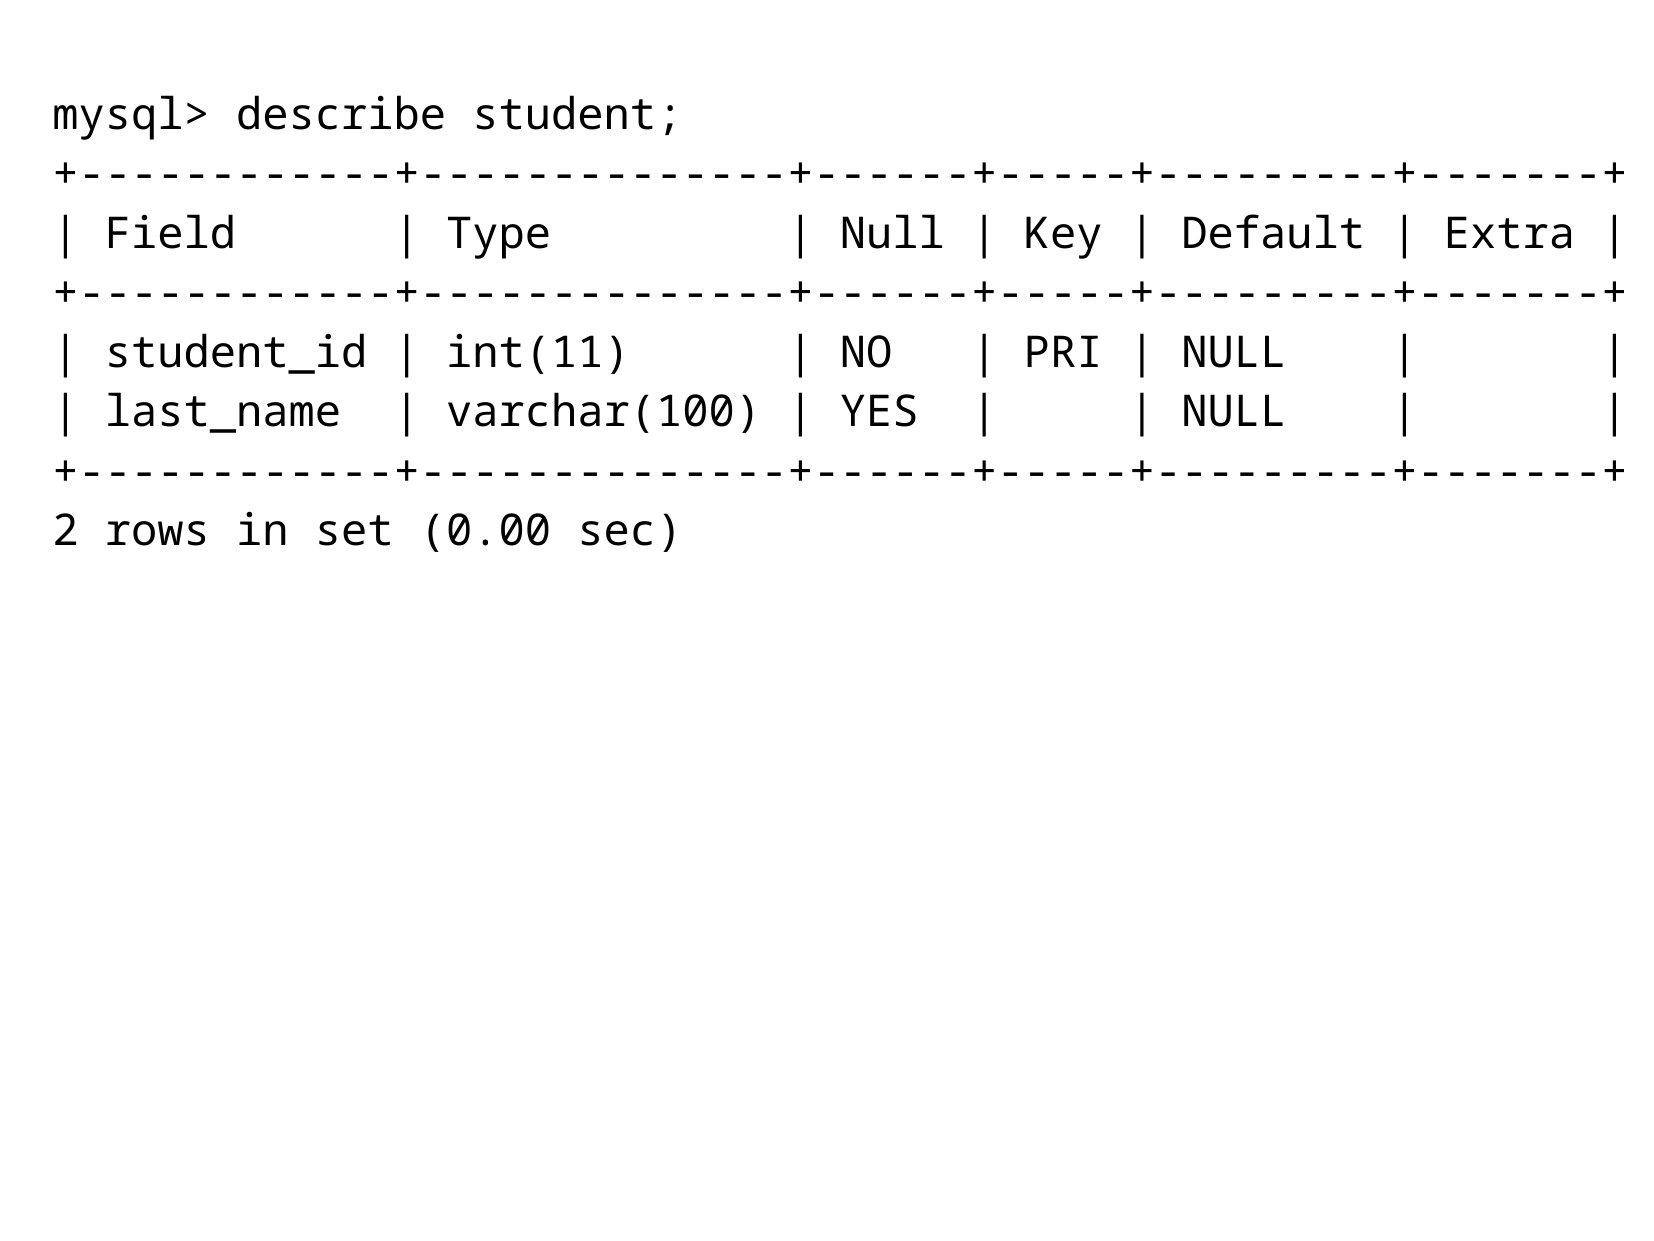

mysql> describe student;
+------------+--------------+------+-----+---------+-------+
| Field | Type | Null | Key | Default | Extra |
+------------+--------------+------+-----+---------+-------+
| student_id | int(11) | NO | PRI | NULL | |
| last_name | varchar(100) | YES | | NULL | |
+------------+--------------+------+-----+---------+-------+
2 rows in set (0.00 sec)